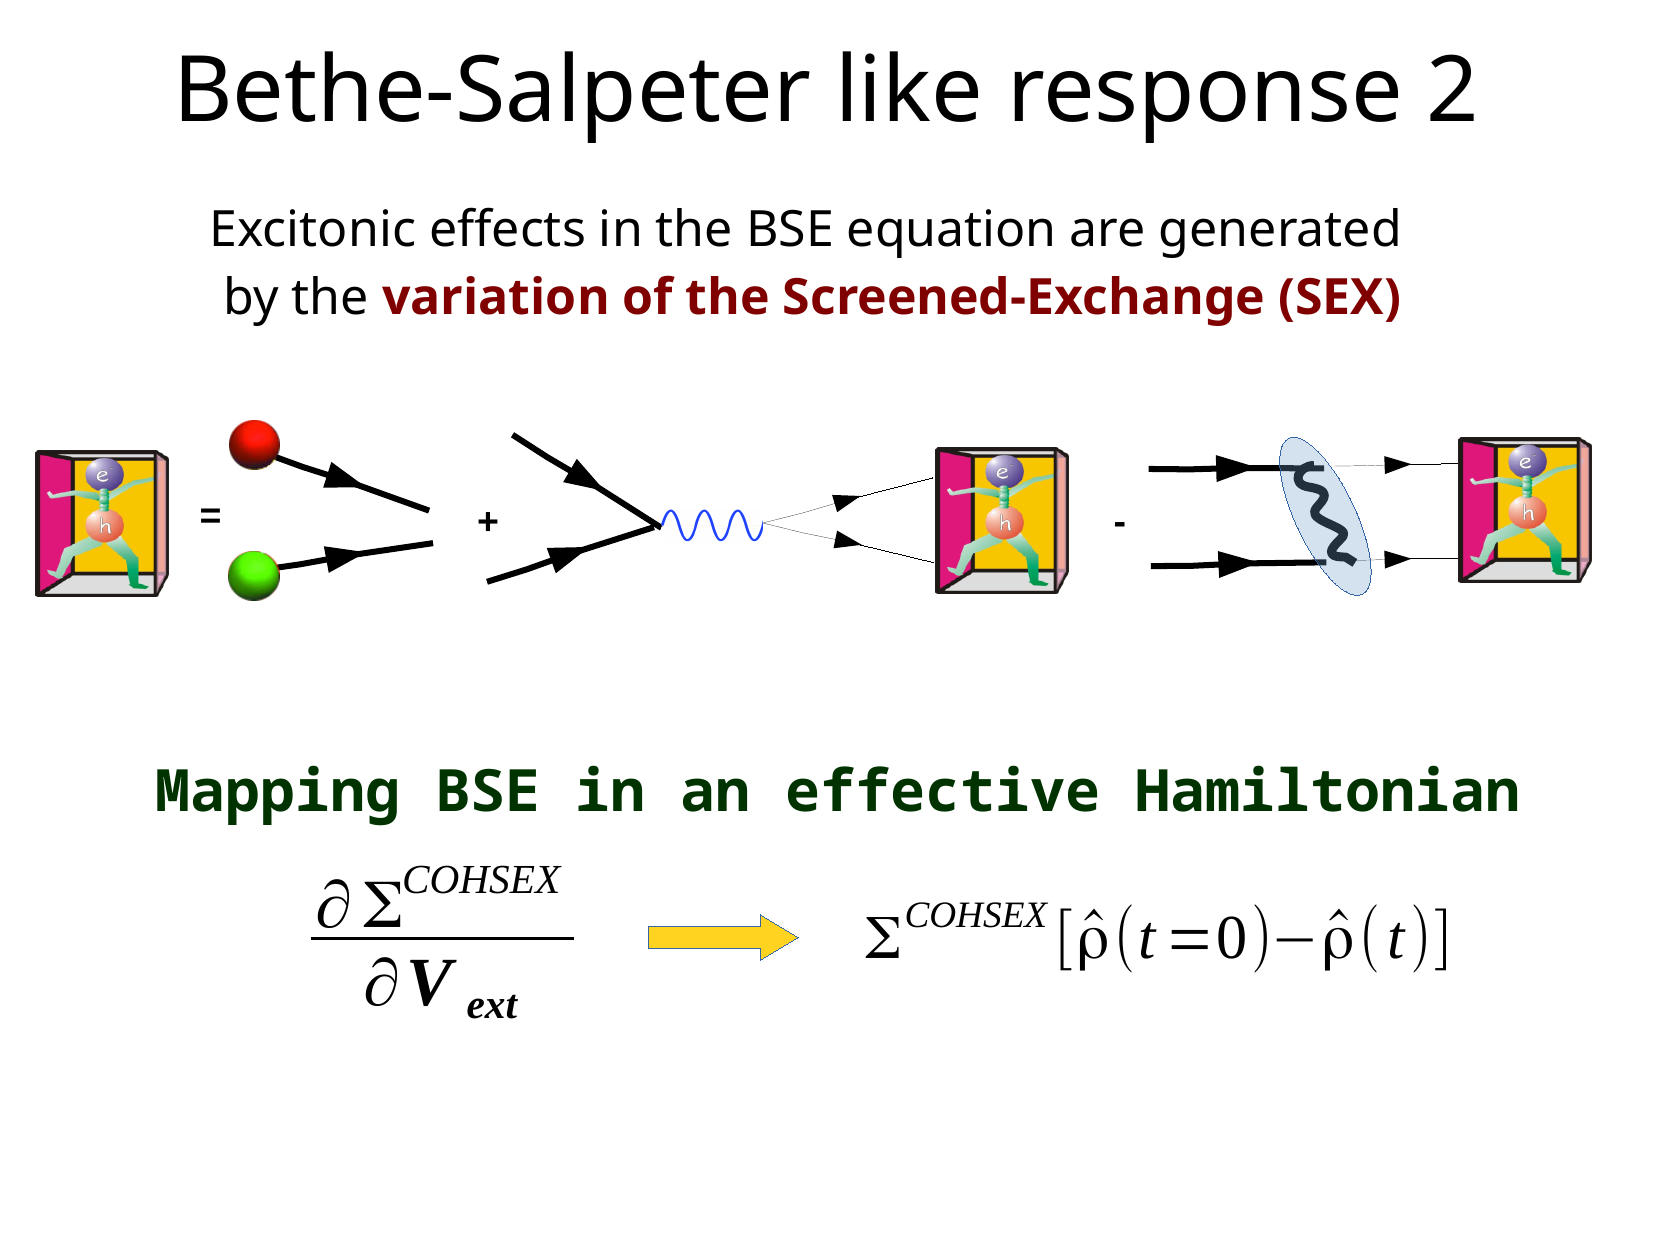

# Bethe-Salpeter like response 2
Excitonic effects in the BSE equation are generated
by the variation of the Screened-Exchange (SEX)
=
+
-
Mapping BSE in an effective Hamiltonian